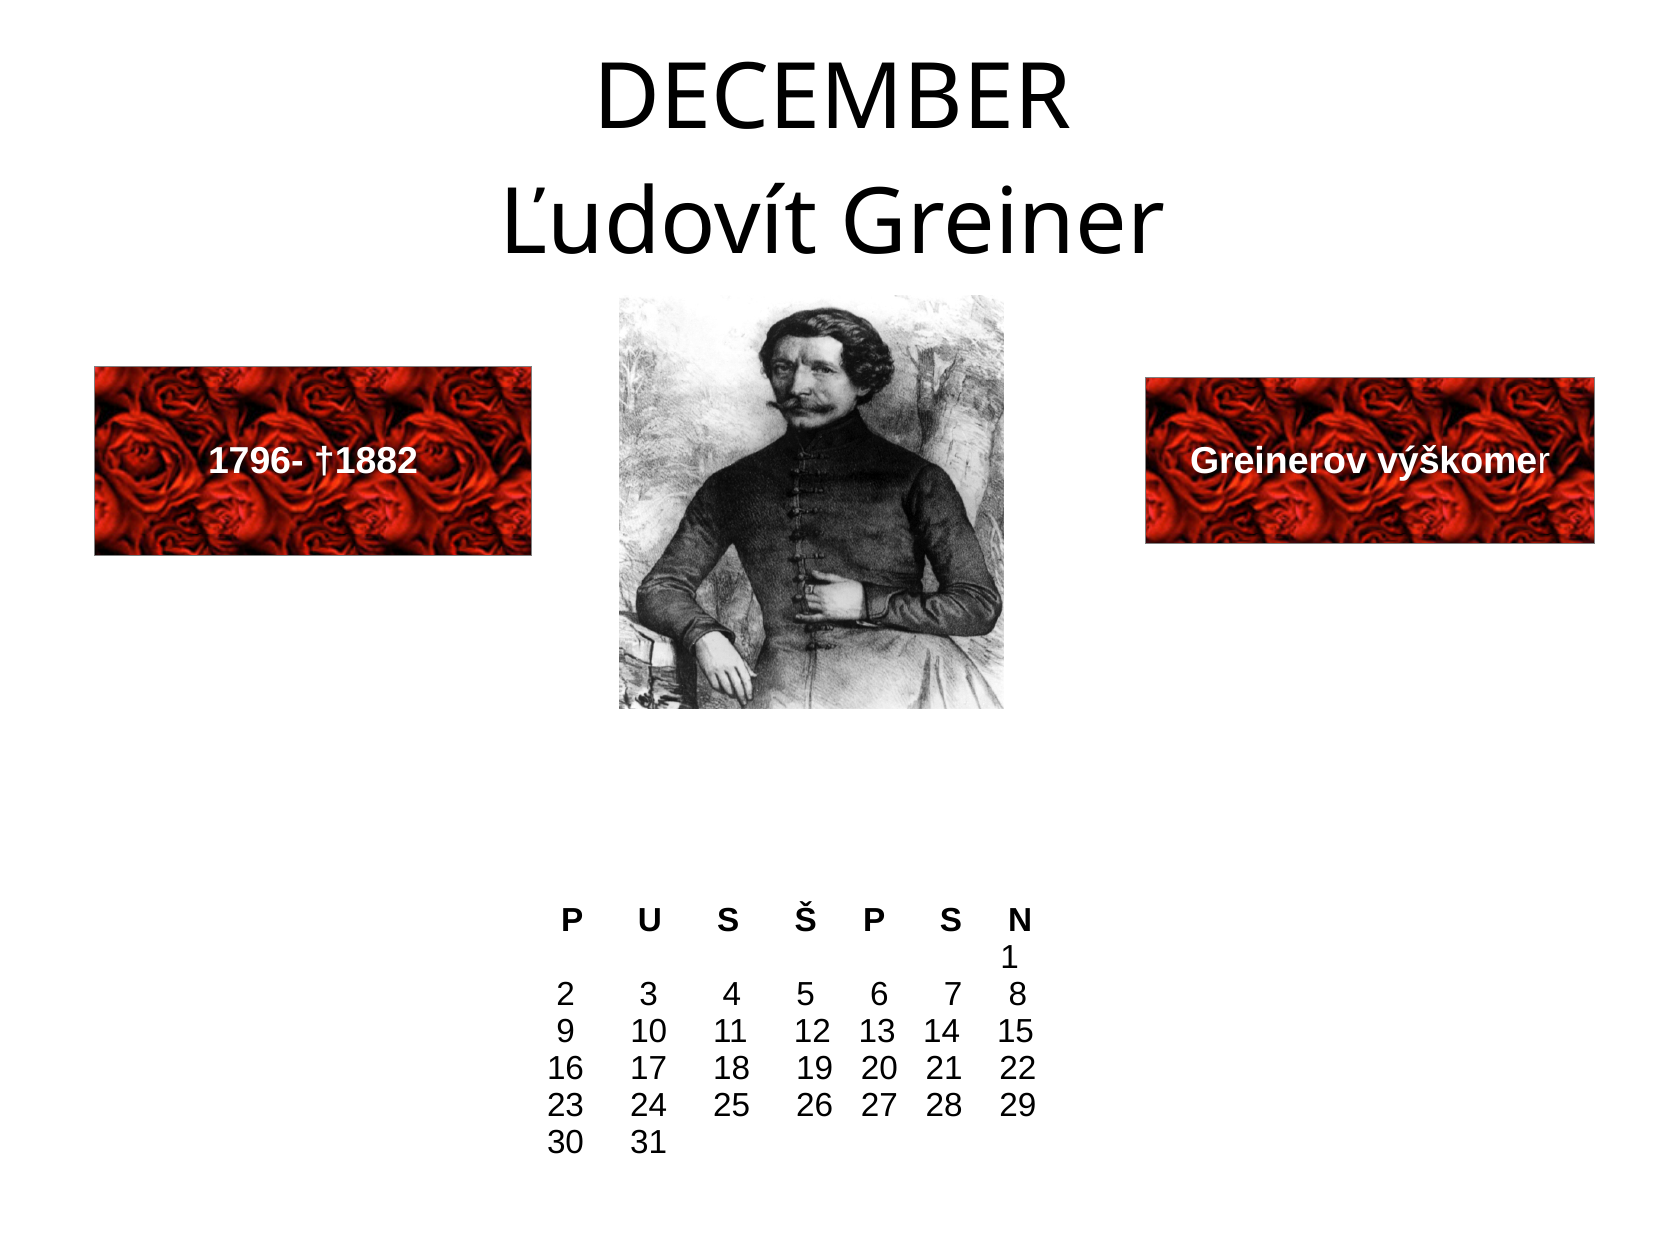

# DECEMBER Ľudovít Greiner
1796- †1882
Greinerov výškomer
P U S Š P S N
 1
 2 3 4 5 6 7 8
 9 10 11 12 13 14 15
 16 17 18 19 20 21 22
 23 24 25 26 27 28 29
 30 31